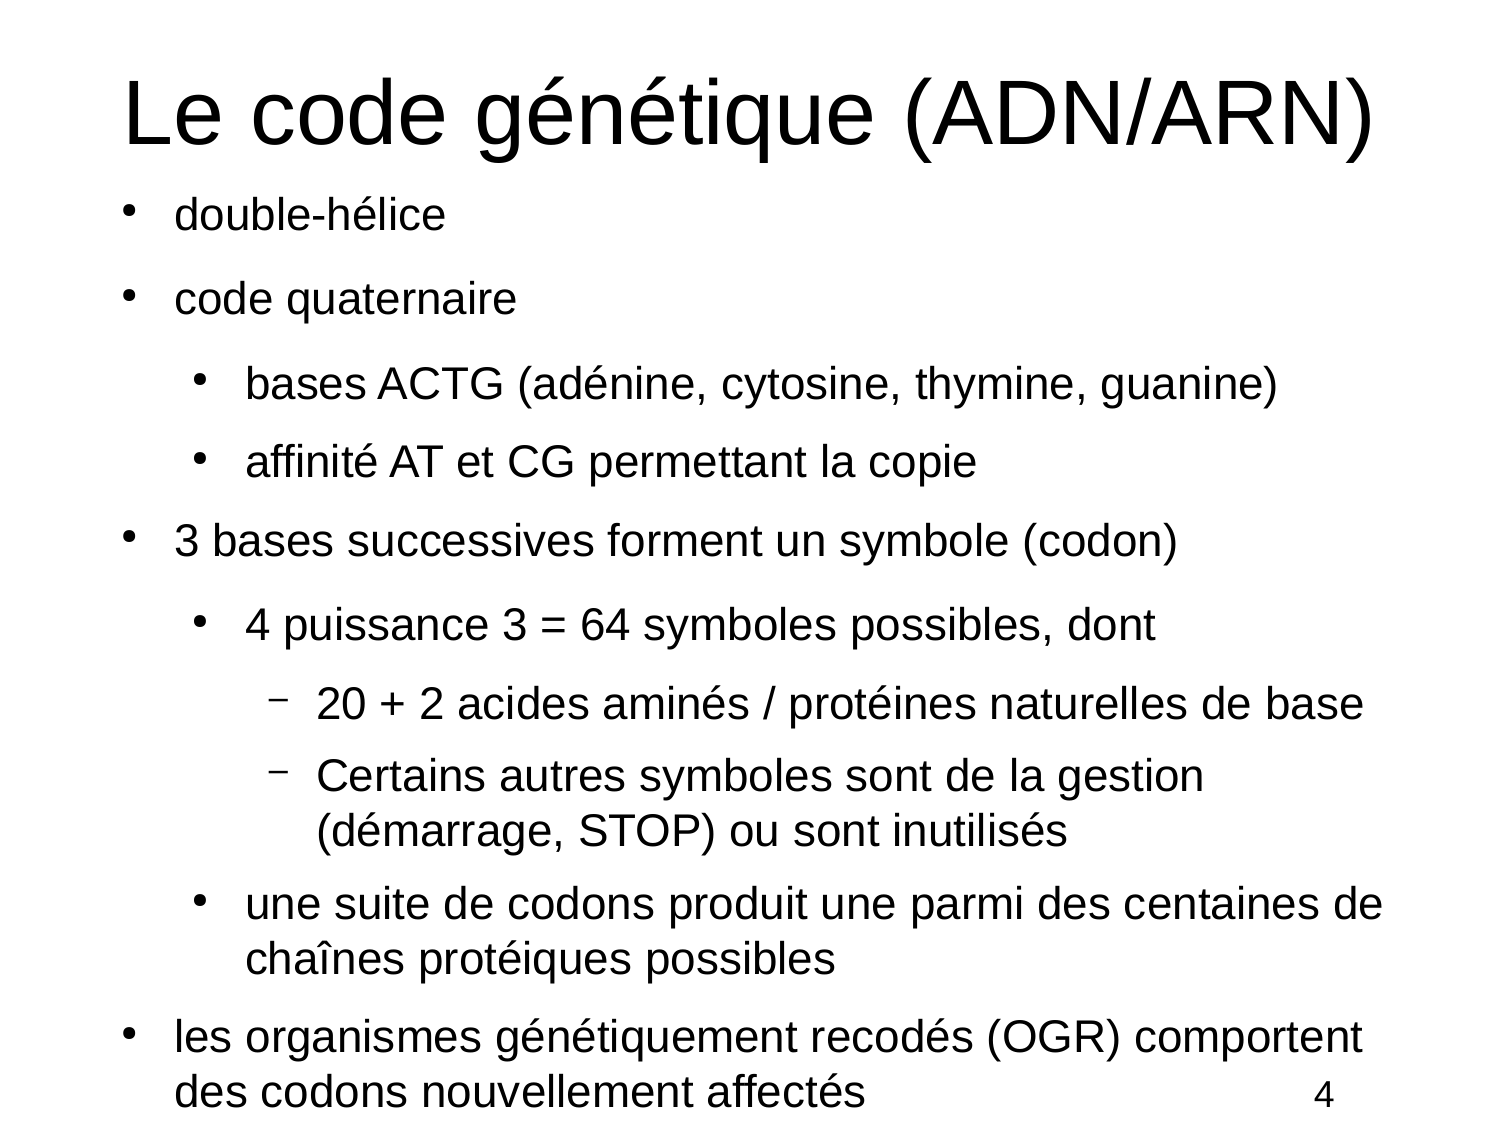

# Le code génétique (ADN/ARN)
double-hélice
code quaternaire
bases ACTG (adénine, cytosine, thymine, guanine)
affinité AT et CG permettant la copie
3 bases successives forment un symbole (codon)
4 puissance 3 = 64 symboles possibles, dont
20 + 2 acides aminés / protéines naturelles de base
Certains autres symboles sont de la gestion (démarrage, STOP) ou sont inutilisés
une suite de codons produit une parmi des centaines de chaînes protéiques possibles
les organismes génétiquement recodés (OGR) comportent des codons nouvellement affectés